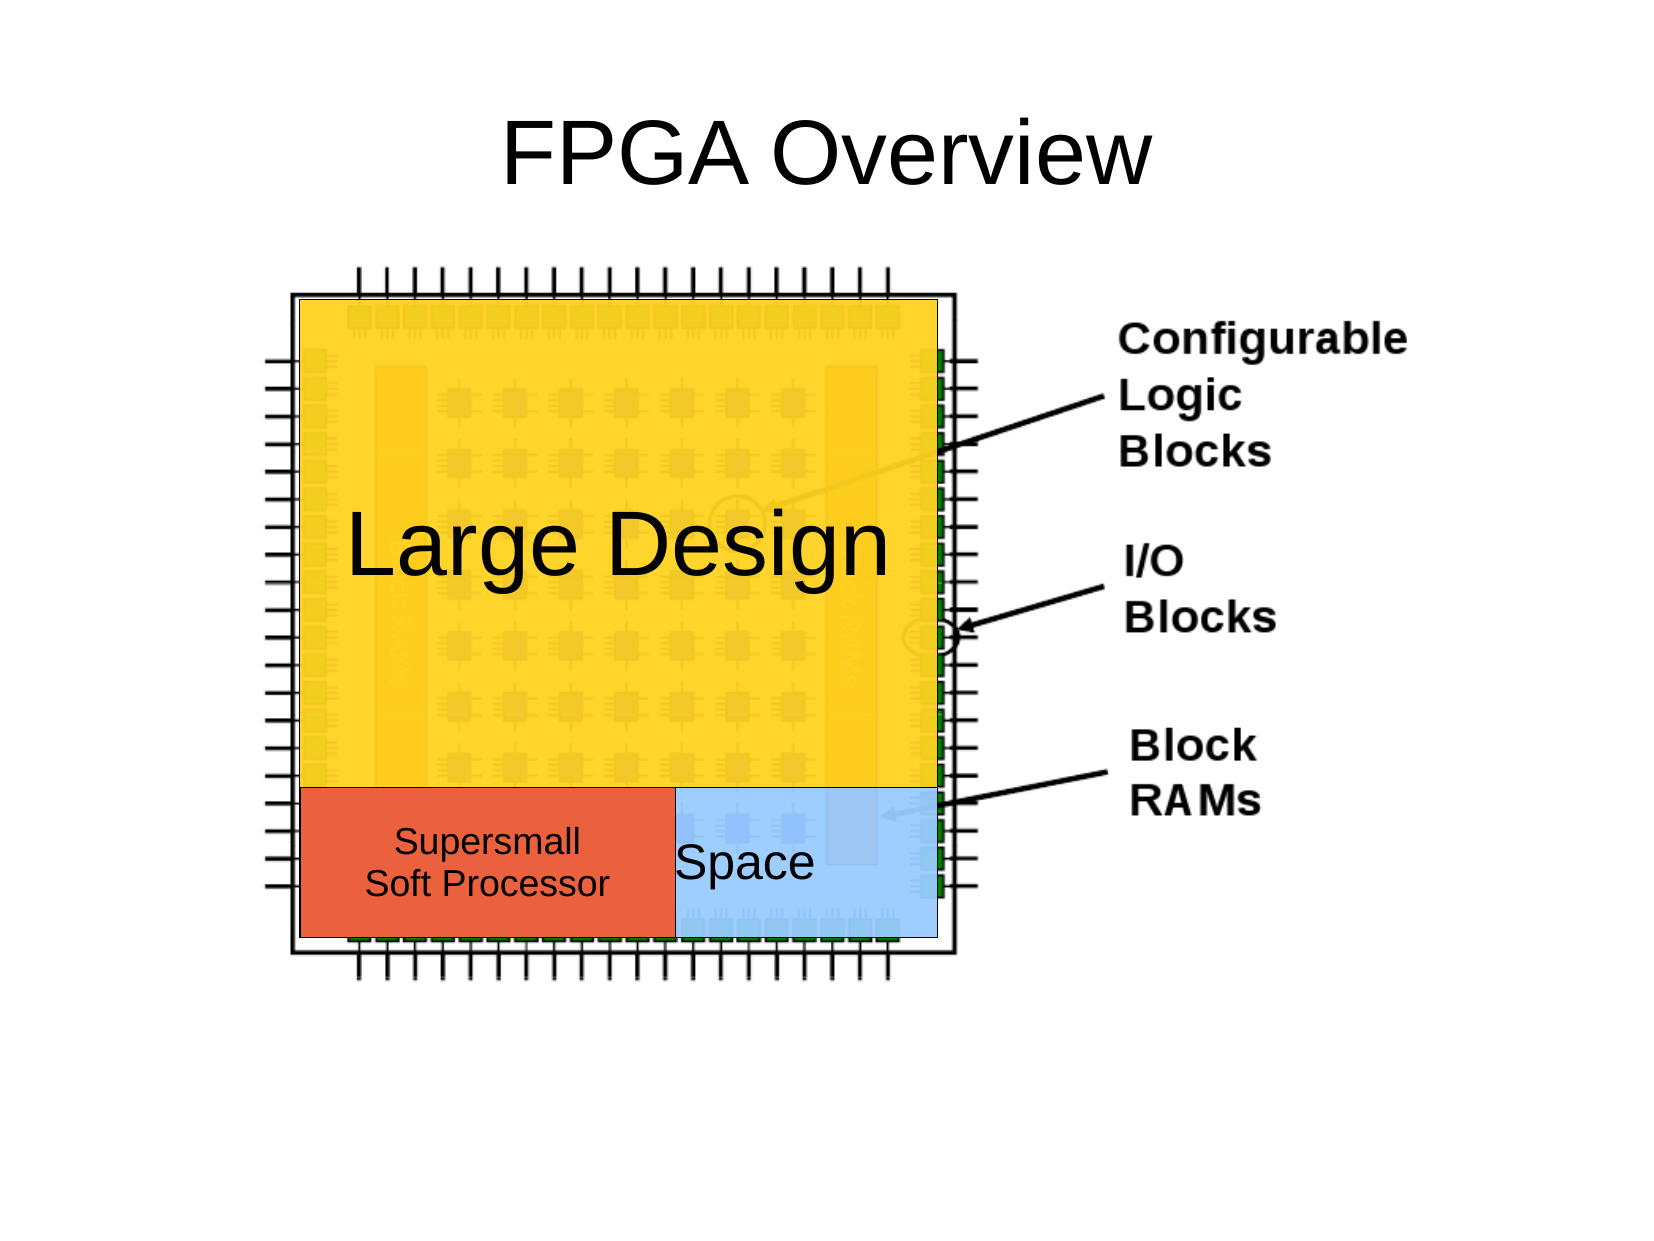

# FPGA Overview
Large Design
Remaining Space
Supersmall
Soft Processor